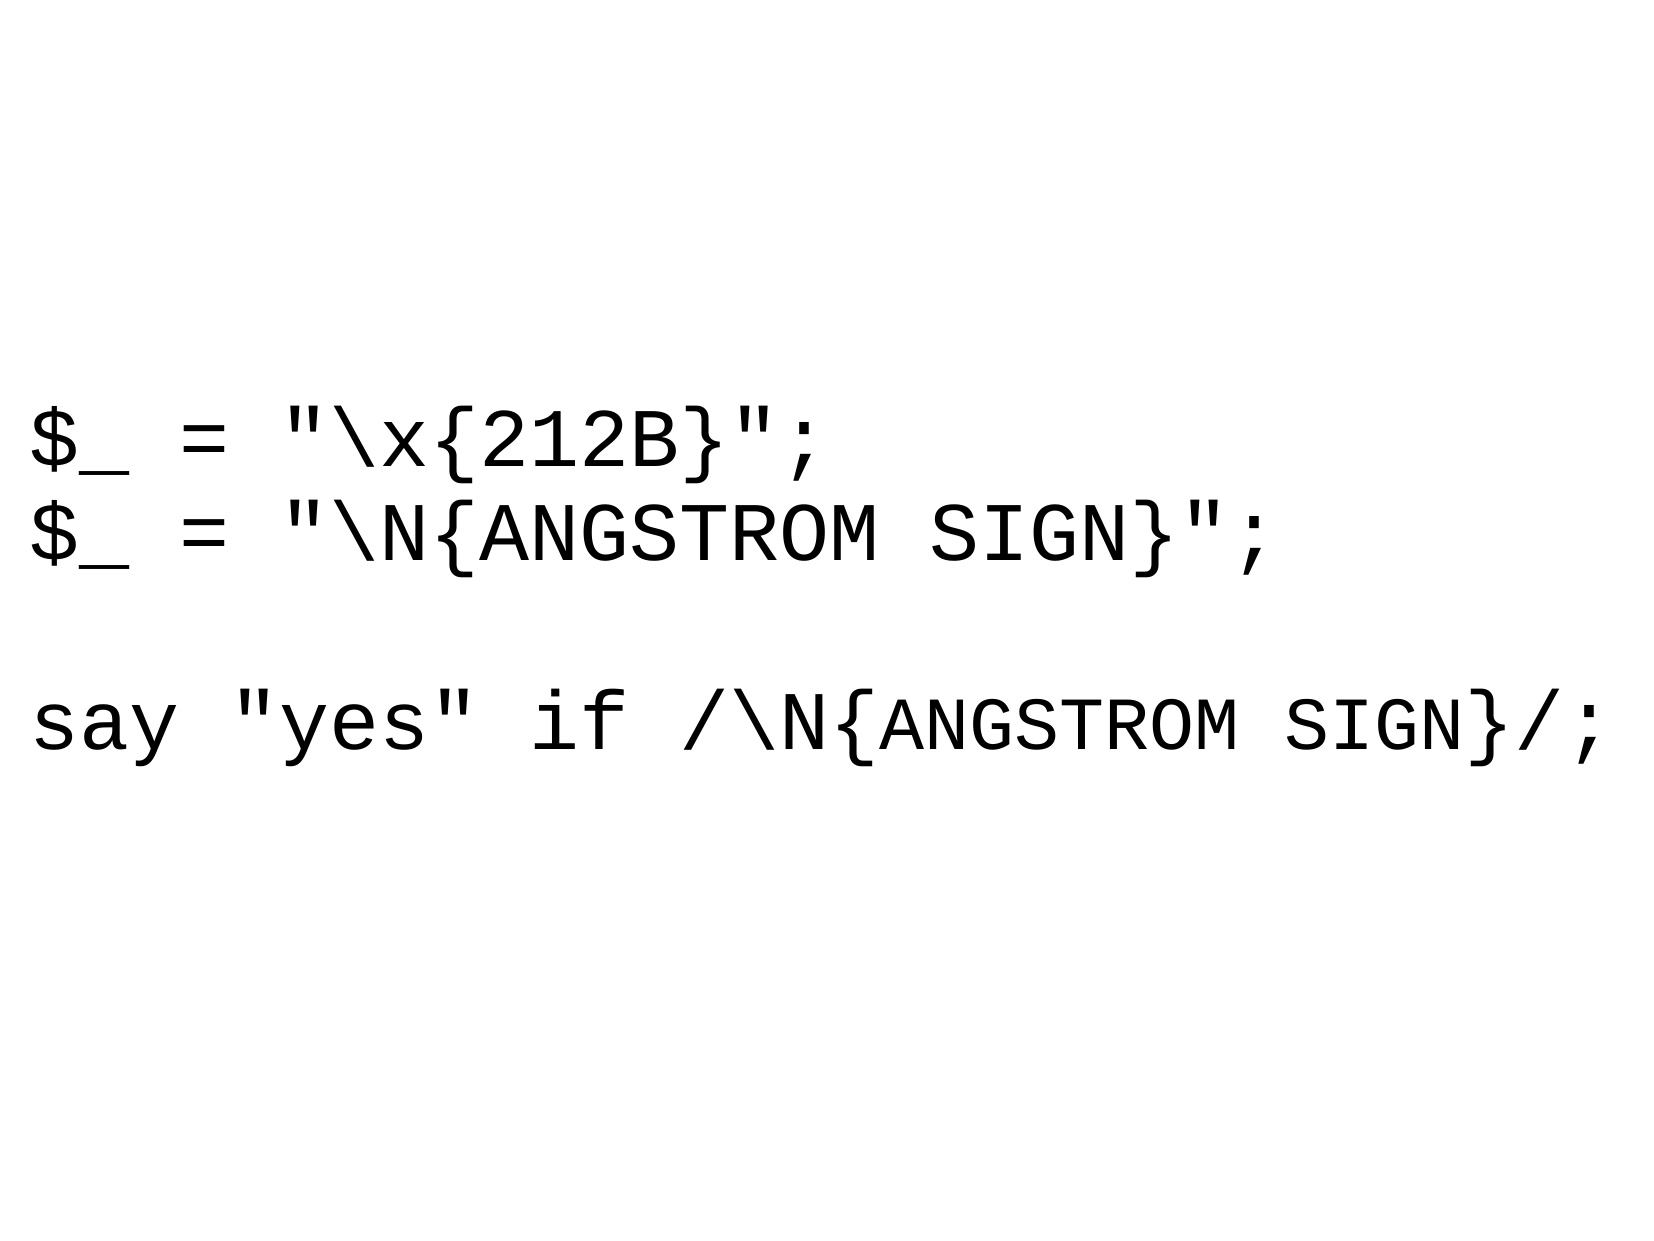

# $_ = "\x{212B}"; $_ = "\N{ANGSTROM SIGN}"; say "yes" if /\N{ANGSTROM SIGN}/;